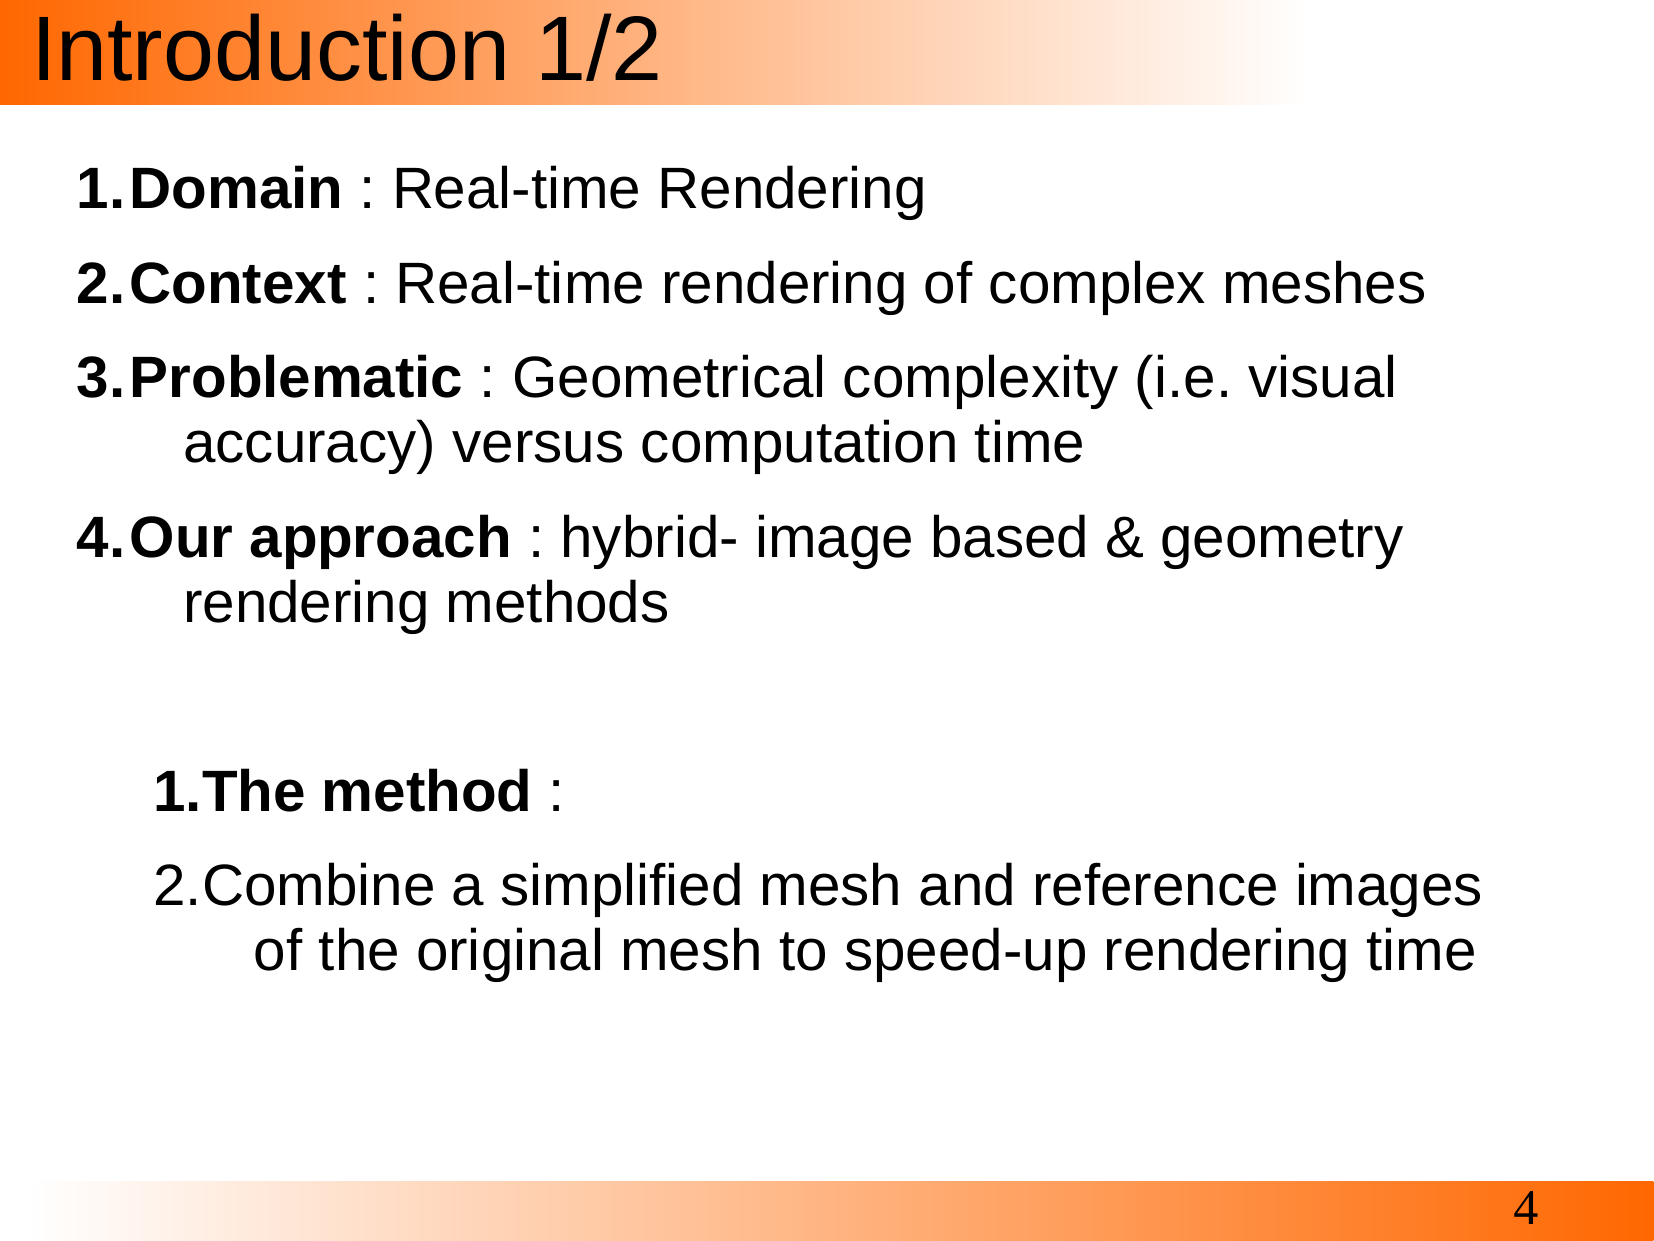

# Introduction 1/2
Domain : Real-time Rendering
Context : Real-time rendering of complex meshes
Problematic : Geometrical complexity (i.e. visual accuracy) versus computation time
Our approach : hybrid- image based & geometry rendering methods
The method :
Combine a simplified mesh and reference images of the original mesh to speed-up rendering time